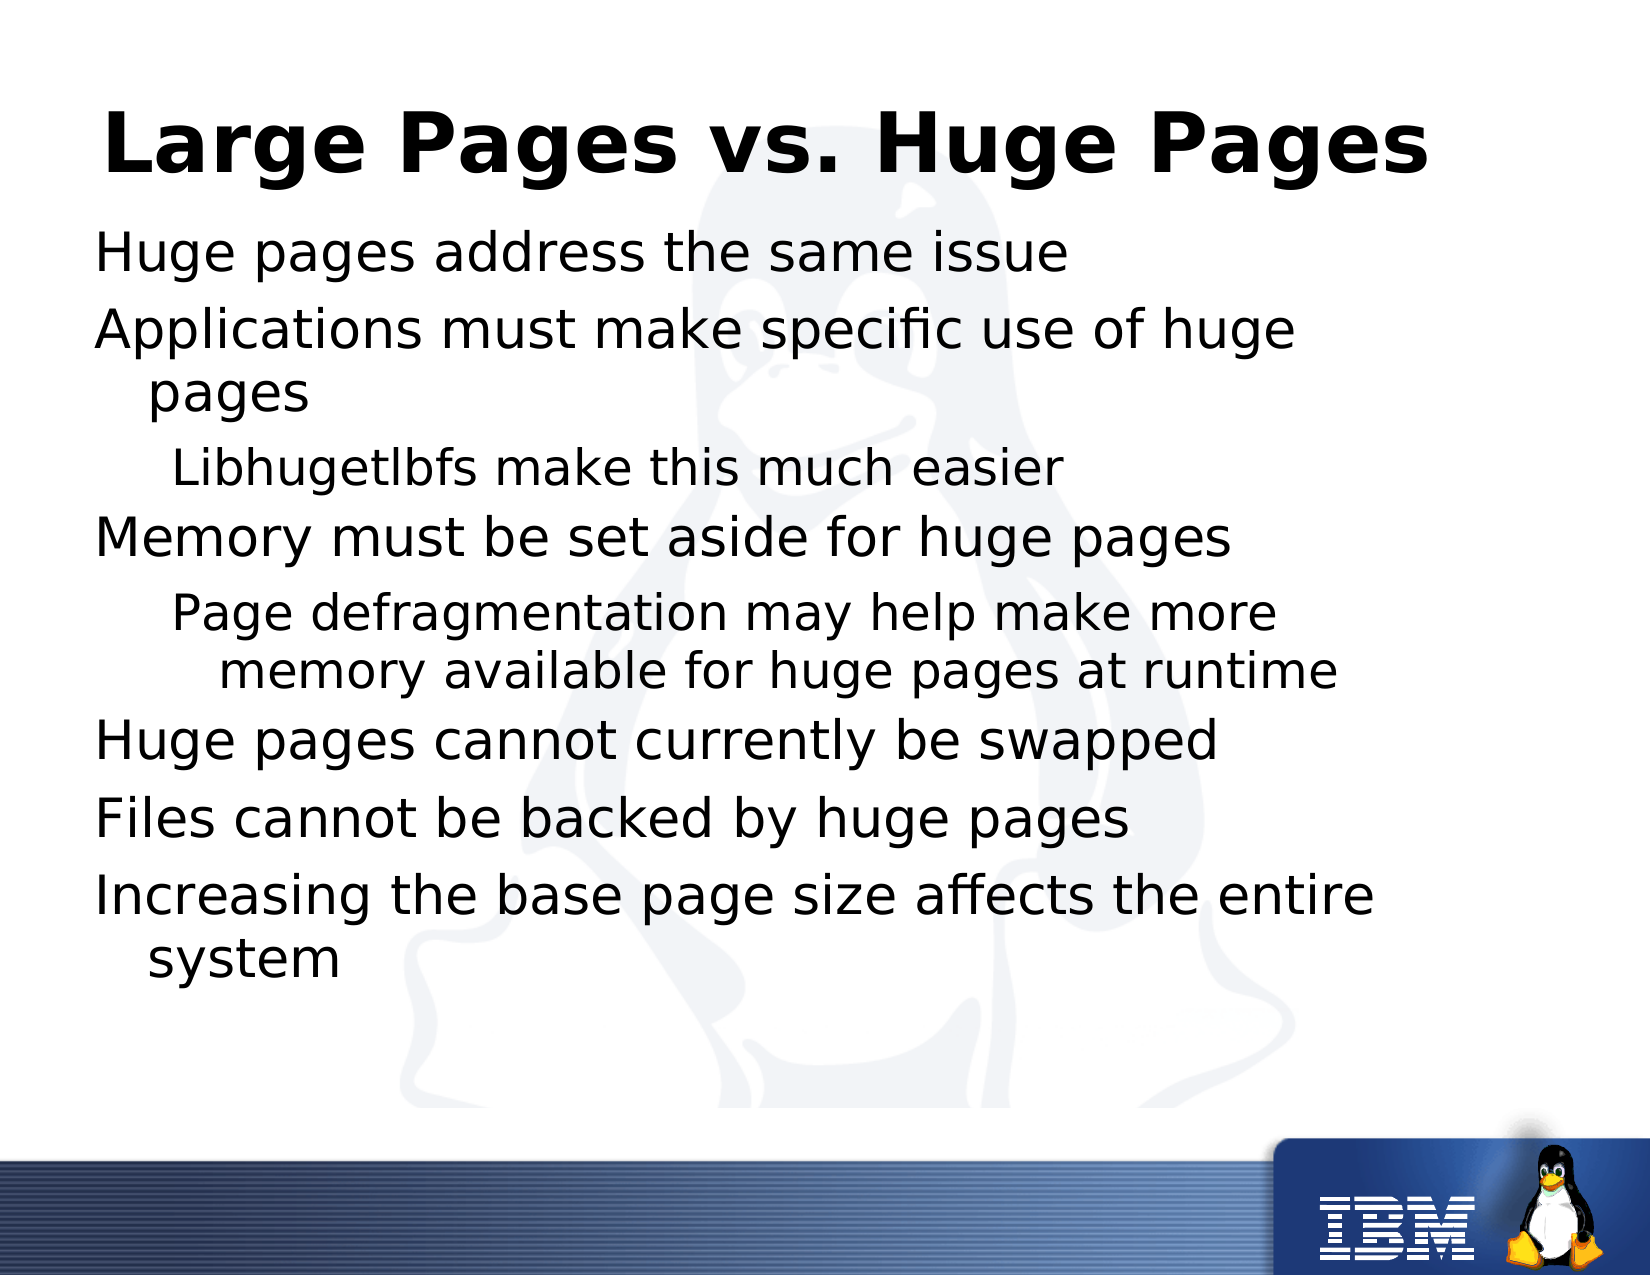

# Large Pages vs. Huge Pages
Huge pages address the same issue
Applications must make specific use of huge pages
Libhugetlbfs make this much easier
Memory must be set aside for huge pages
Page defragmentation may help make more memory available for huge pages at runtime
Huge pages cannot currently be swapped
Files cannot be backed by huge pages
Increasing the base page size affects the entire system